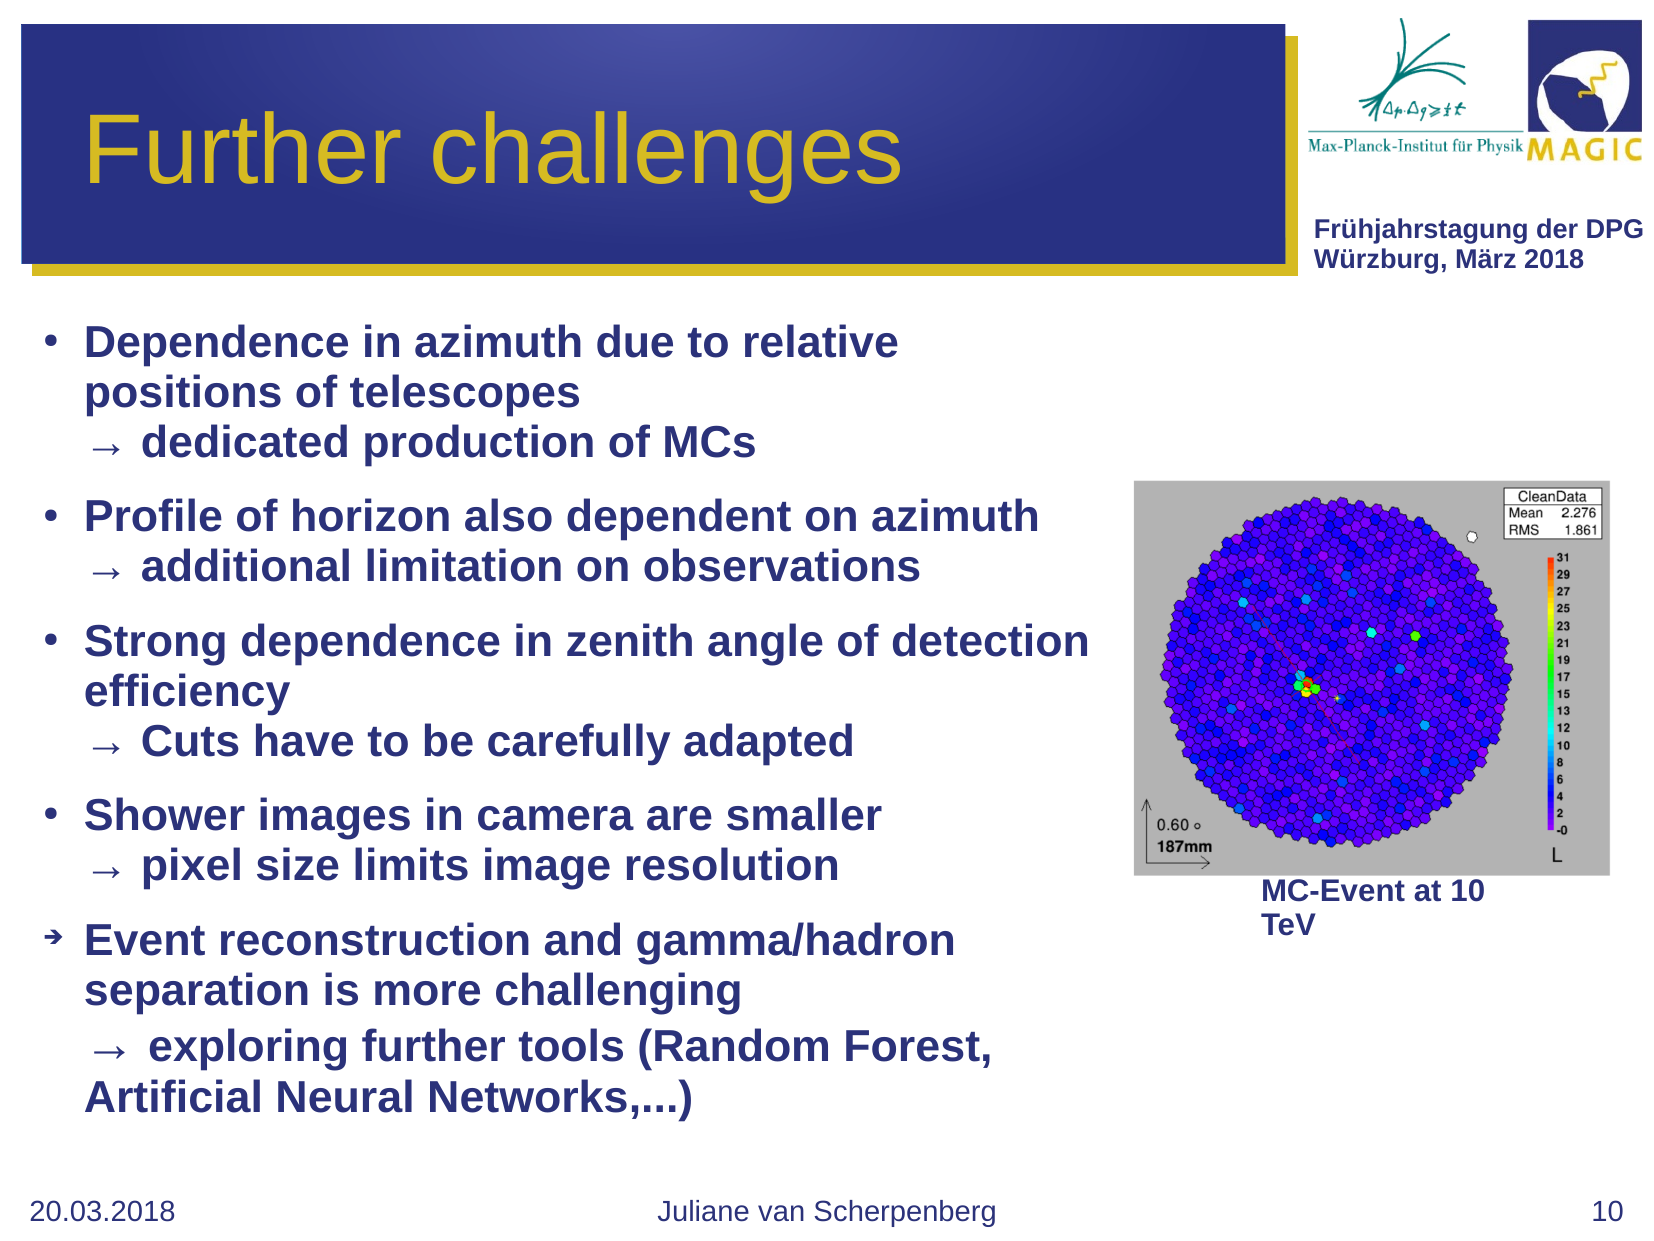

# Further challenges
Dependence in azimuth due to relative positions of telescopes
→ dedicated production of MCs
Profile of horizon also dependent on azimuth
→ additional limitation on observations
Strong dependence in zenith angle of detection efficiency
→ Cuts have to be carefully adapted
Shower images in camera are smaller
→ pixel size limits image resolution
Event reconstruction and gamma/hadron separation is more challenging
→ exploring further tools (Random Forest, Artificial Neural Networks,...)
MC-Event at 10 TeV
20.03.2018
Juliane van Scherpenberg
10